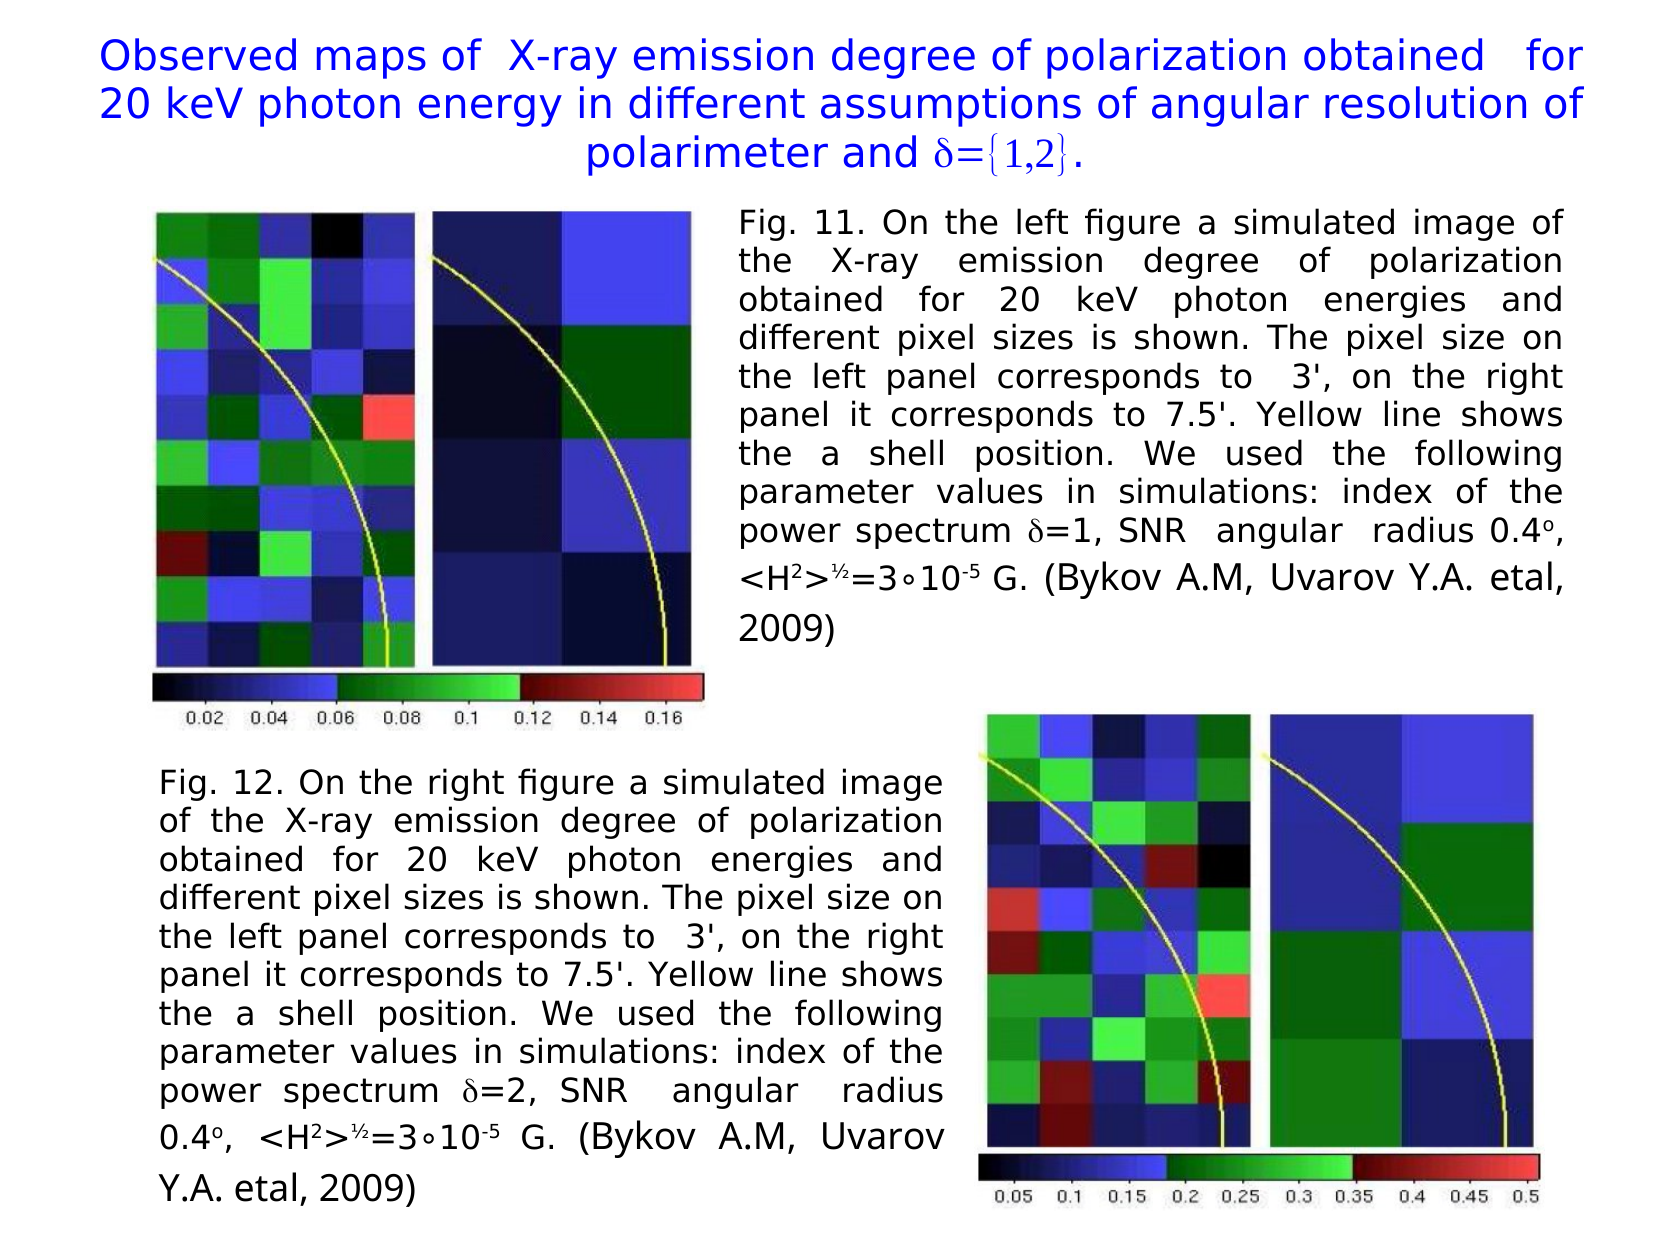

Observed maps of X-ray emission degree of polarization obtained for 20 keV photon energy in different assumptions of angular resolution of polarimeter and ={1,2}.
Fig. 11. On the left figure a simulated image of the X-ray emission degree of polarization obtained for 20 keV photon energies and different pixel sizes is shown. The pixel size on the left panel corresponds to 3', on the right panel it corresponds to 7.5'. Yellow line shows the a shell position. We used the following parameter values in simulations: index of the power spectrum =1, SNR angular radius 0.4o, <H2>½=3∘10-5 G. (Bykov A.M, Uvarov Y.A. etal, 2009)
Fig. 12. On the right figure a simulated image of the X-ray emission degree of polarization obtained for 20 keV photon energies and different pixel sizes is shown. The pixel size on the left panel corresponds to 3', on the right panel it corresponds to 7.5'. Yellow line shows the a shell position. We used the following parameter values in simulations: index of the power spectrum =2, SNR angular radius 0.4o, <H2>½=3∘10-5 G. (Bykov A.M, Uvarov Y.A. etal, 2009)